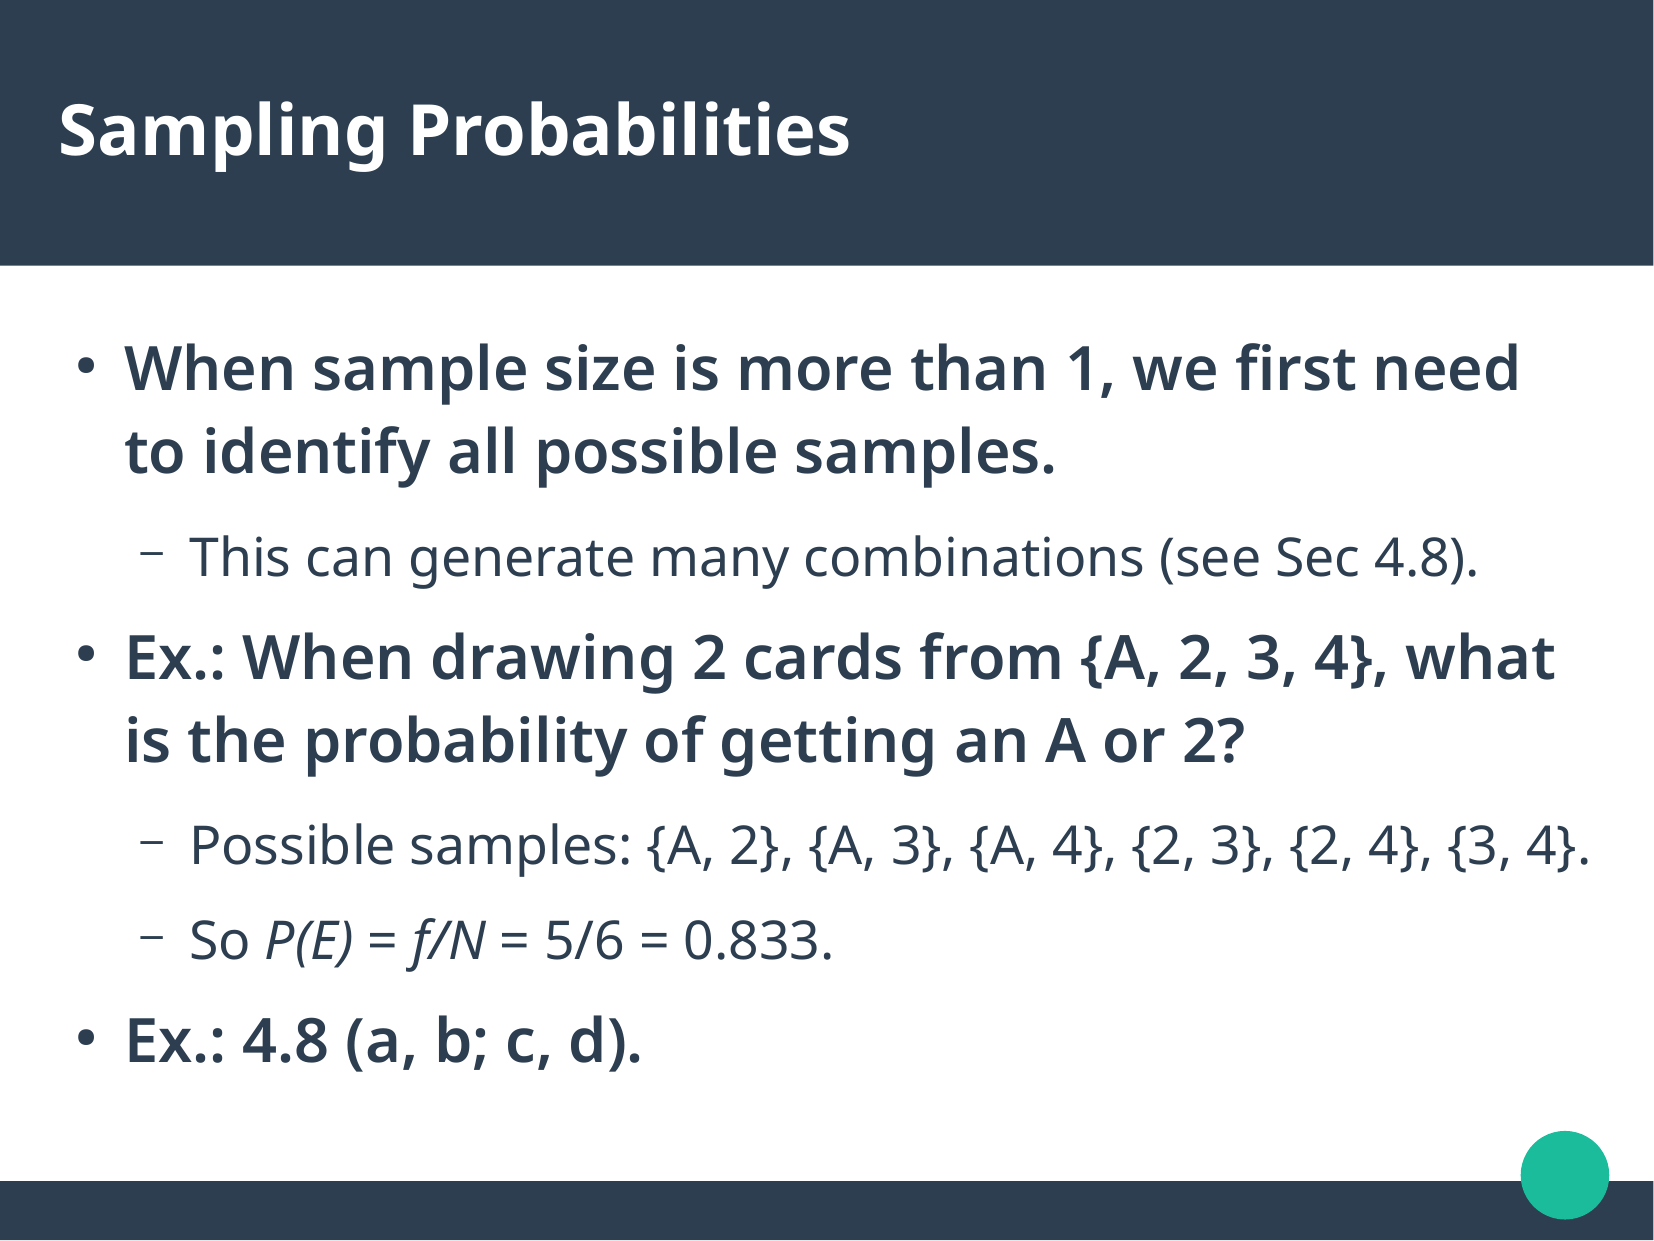

# Sampling Probabilities
When sample size is more than 1, we first need to identify all possible samples.
This can generate many combinations (see Sec 4.8).
Ex.: When drawing 2 cards from {A, 2, 3, 4}, what is the probability of getting an A or 2?
Possible samples: {A, 2}, {A, 3}, {A, 4}, {2, 3}, {2, 4}, {3, 4}.
So P(E) = f/N = 5/6 = 0.833.
Ex.: 4.8 (a, b; c, d).